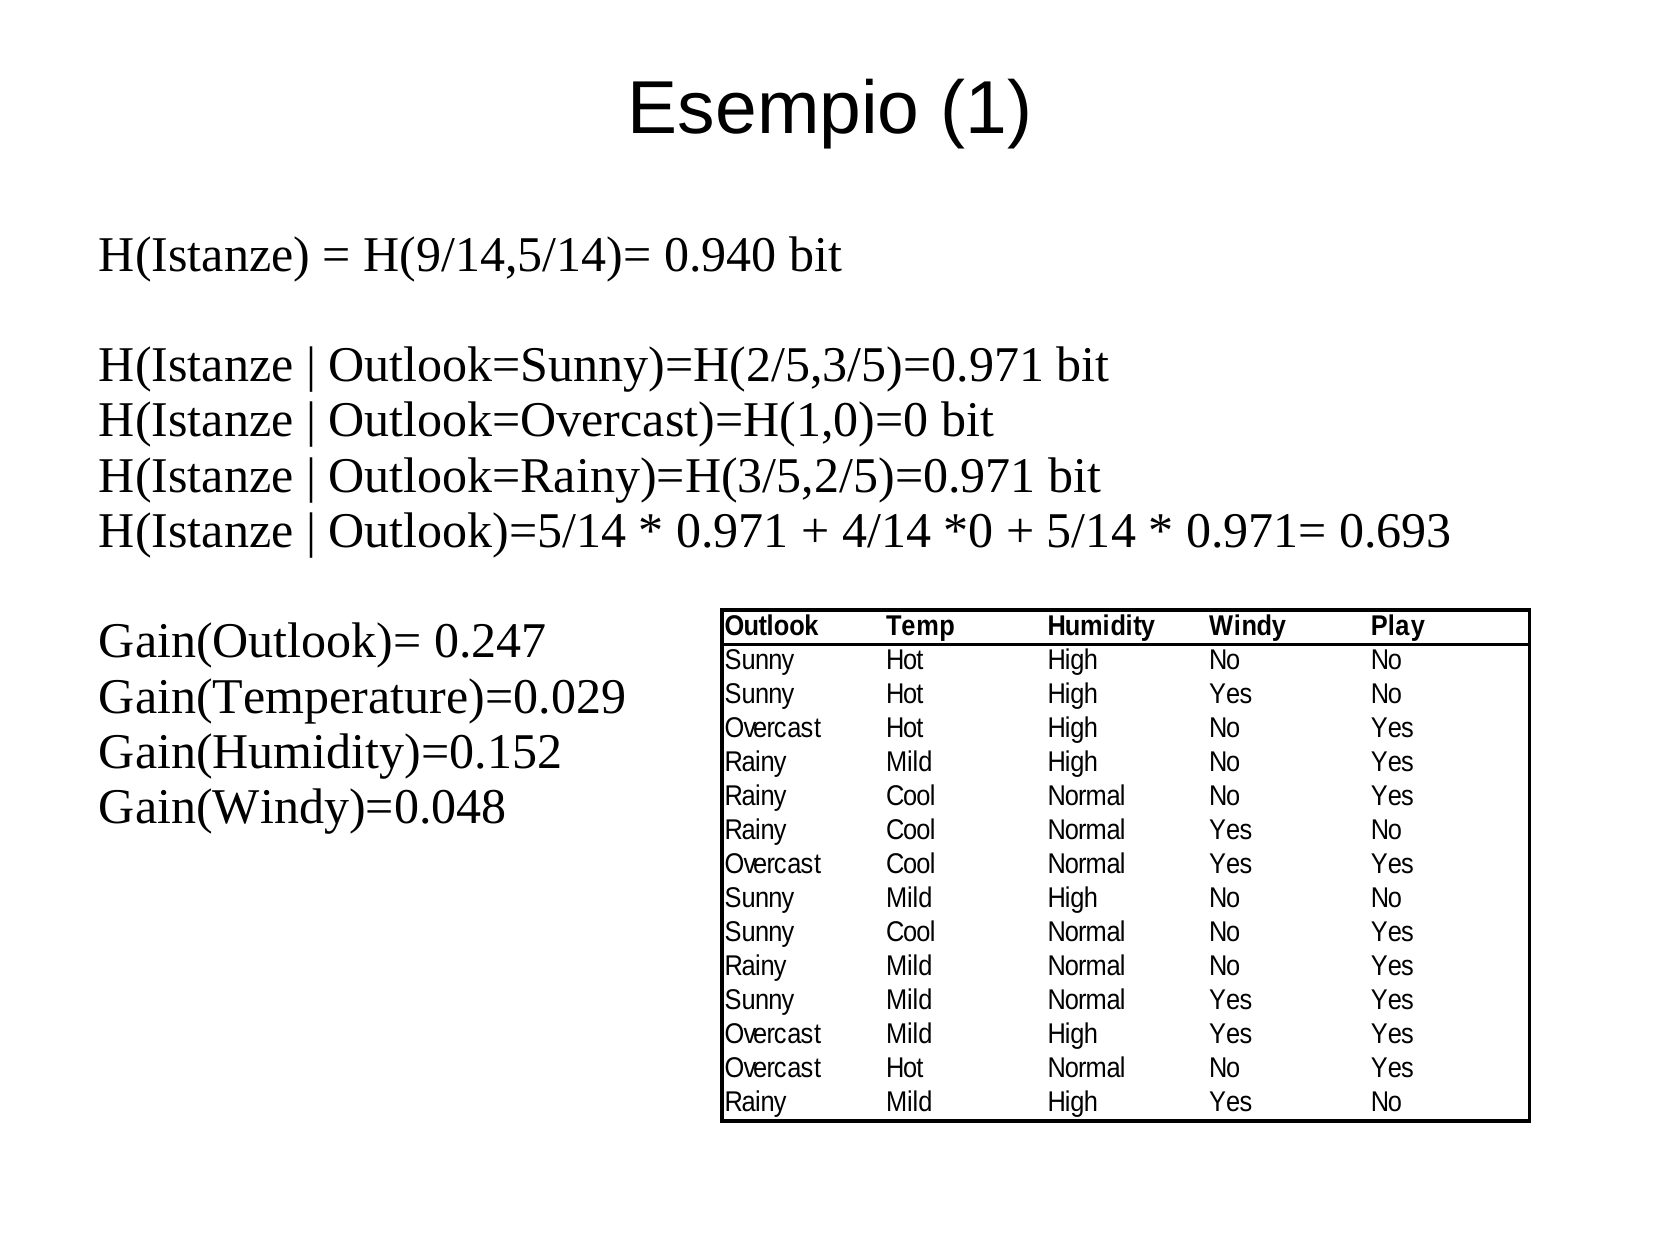

# Esempio (1)
H(Istanze) = H(9/14,5/14)= 0.940 bit
H(Istanze | Outlook=Sunny)=H(2/5,3/5)=0.971 bit
H(Istanze | Outlook=Overcast)=H(1,0)=0 bit
H(Istanze | Outlook=Rainy)=H(3/5,2/5)=0.971 bit
H(Istanze | Outlook)=5/14 * 0.971 + 4/14 *0 + 5/14 * 0.971= 0.693
Gain(Outlook)= 0.247
Gain(Temperature)=0.029
Gain(Humidity)=0.152
Gain(Windy)=0.048